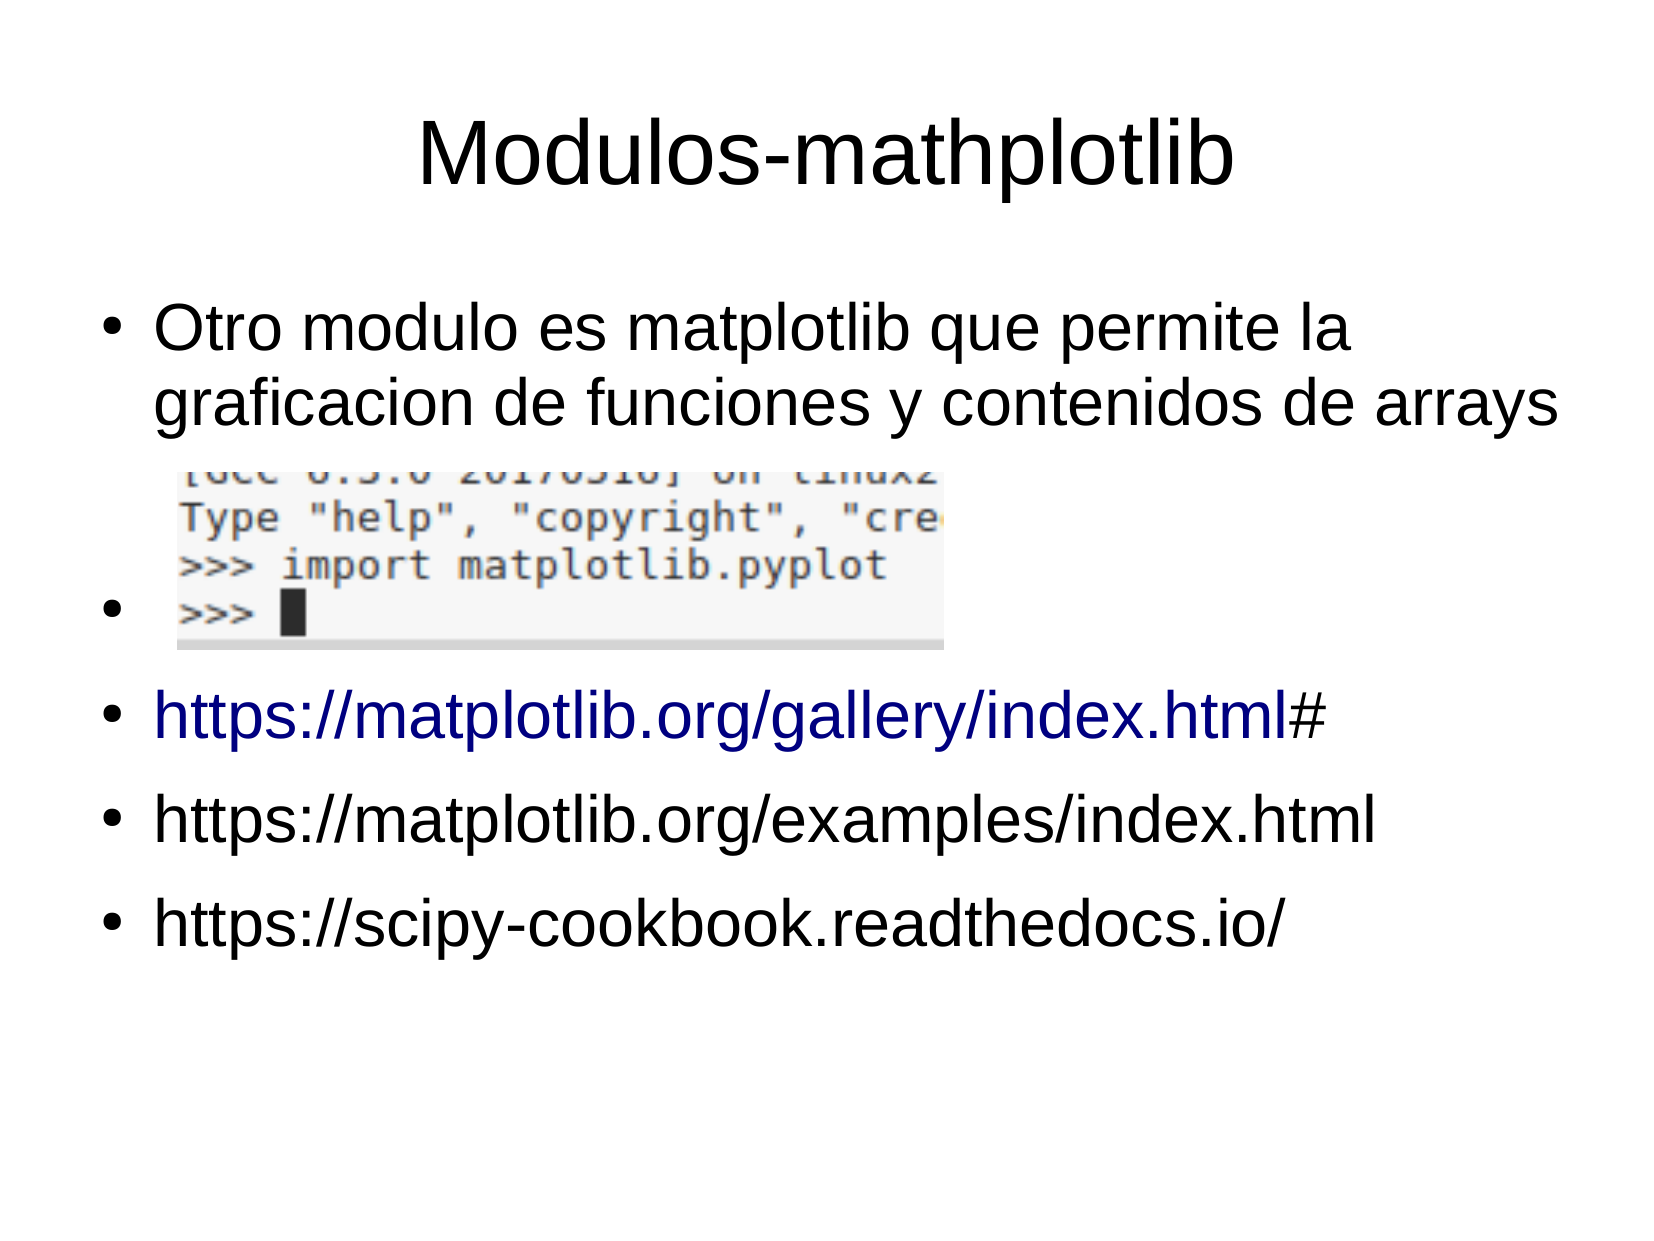

# Modulos-mathplotlib
Otro modulo es matplotlib que permite la graficacion de funciones y contenidos de arrays
https://matplotlib.org/gallery/index.html#
https://matplotlib.org/examples/index.html
https://scipy-cookbook.readthedocs.io/